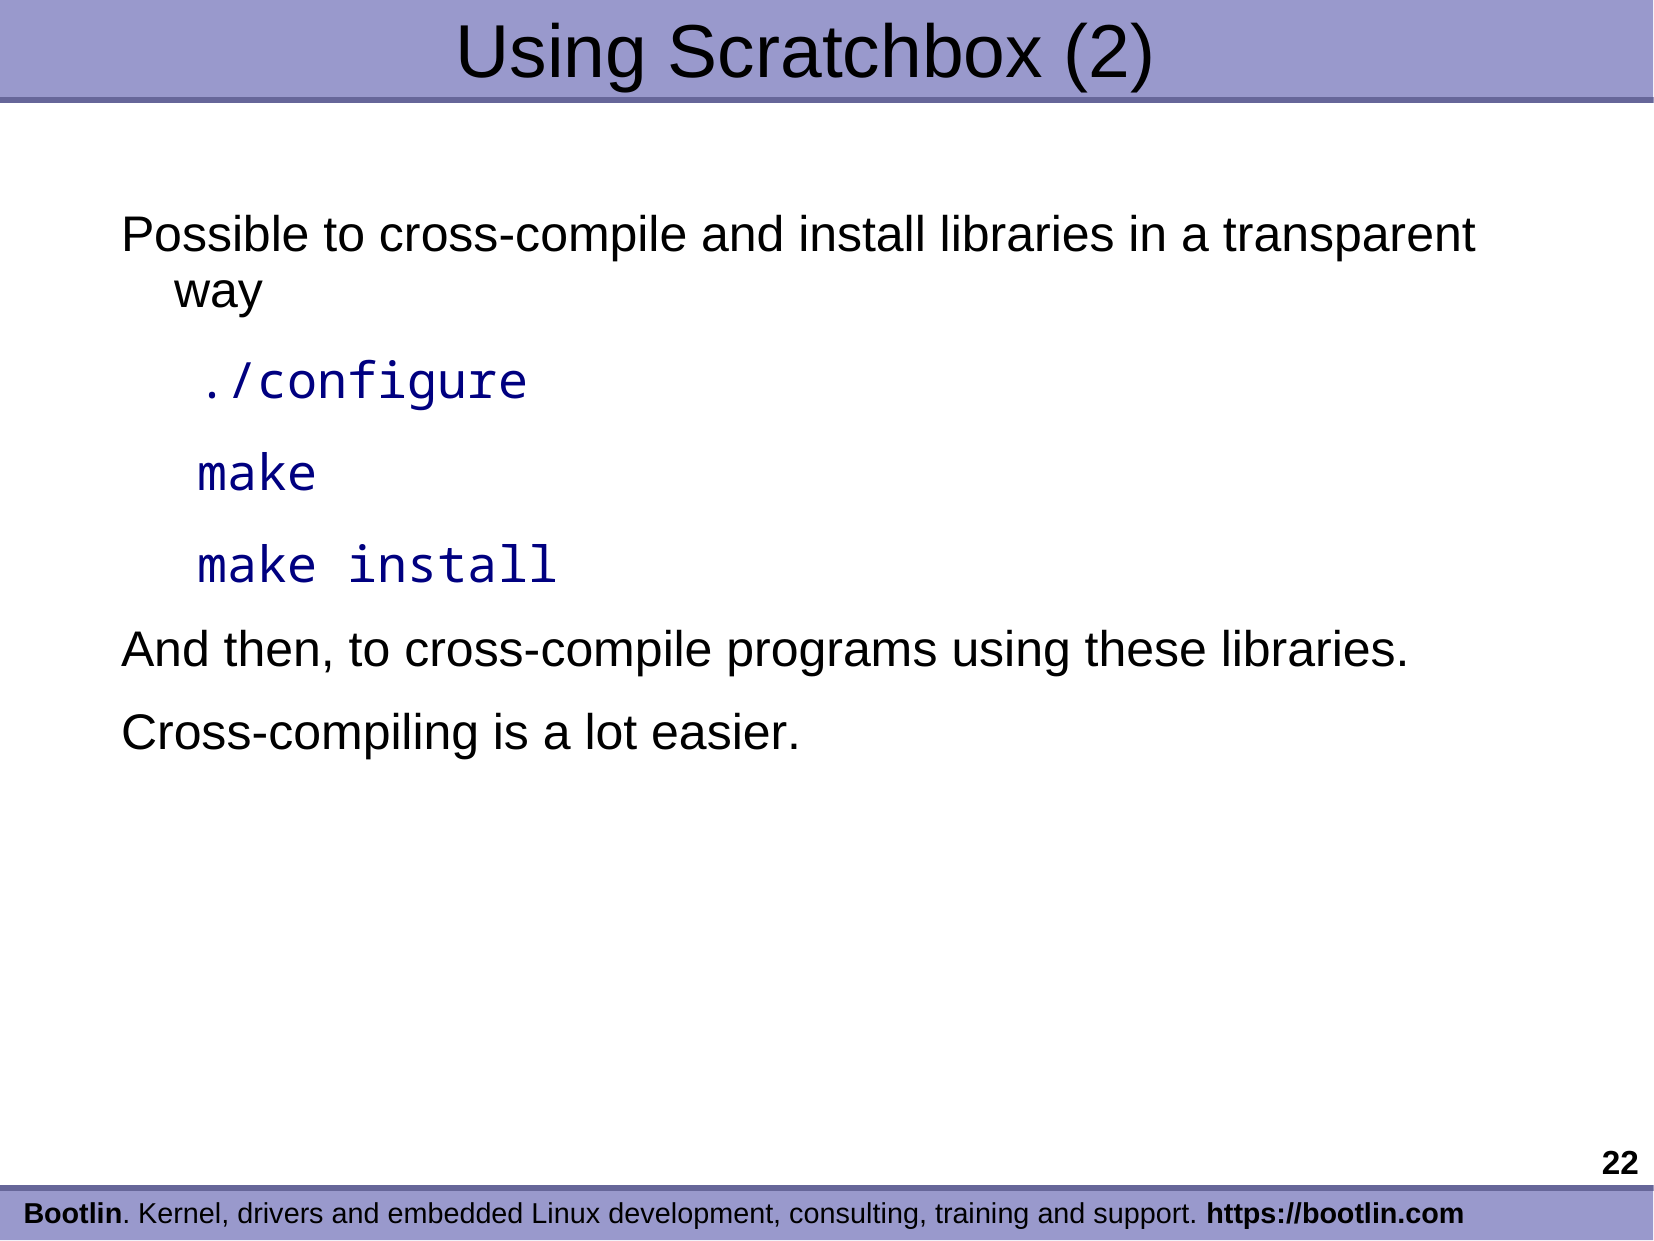

# Using Scratchbox (2)
Possible to cross-compile and install libraries in a transparent way
./configure
make
make install
And then, to cross-compile programs using these libraries.
Cross-compiling is a lot easier.